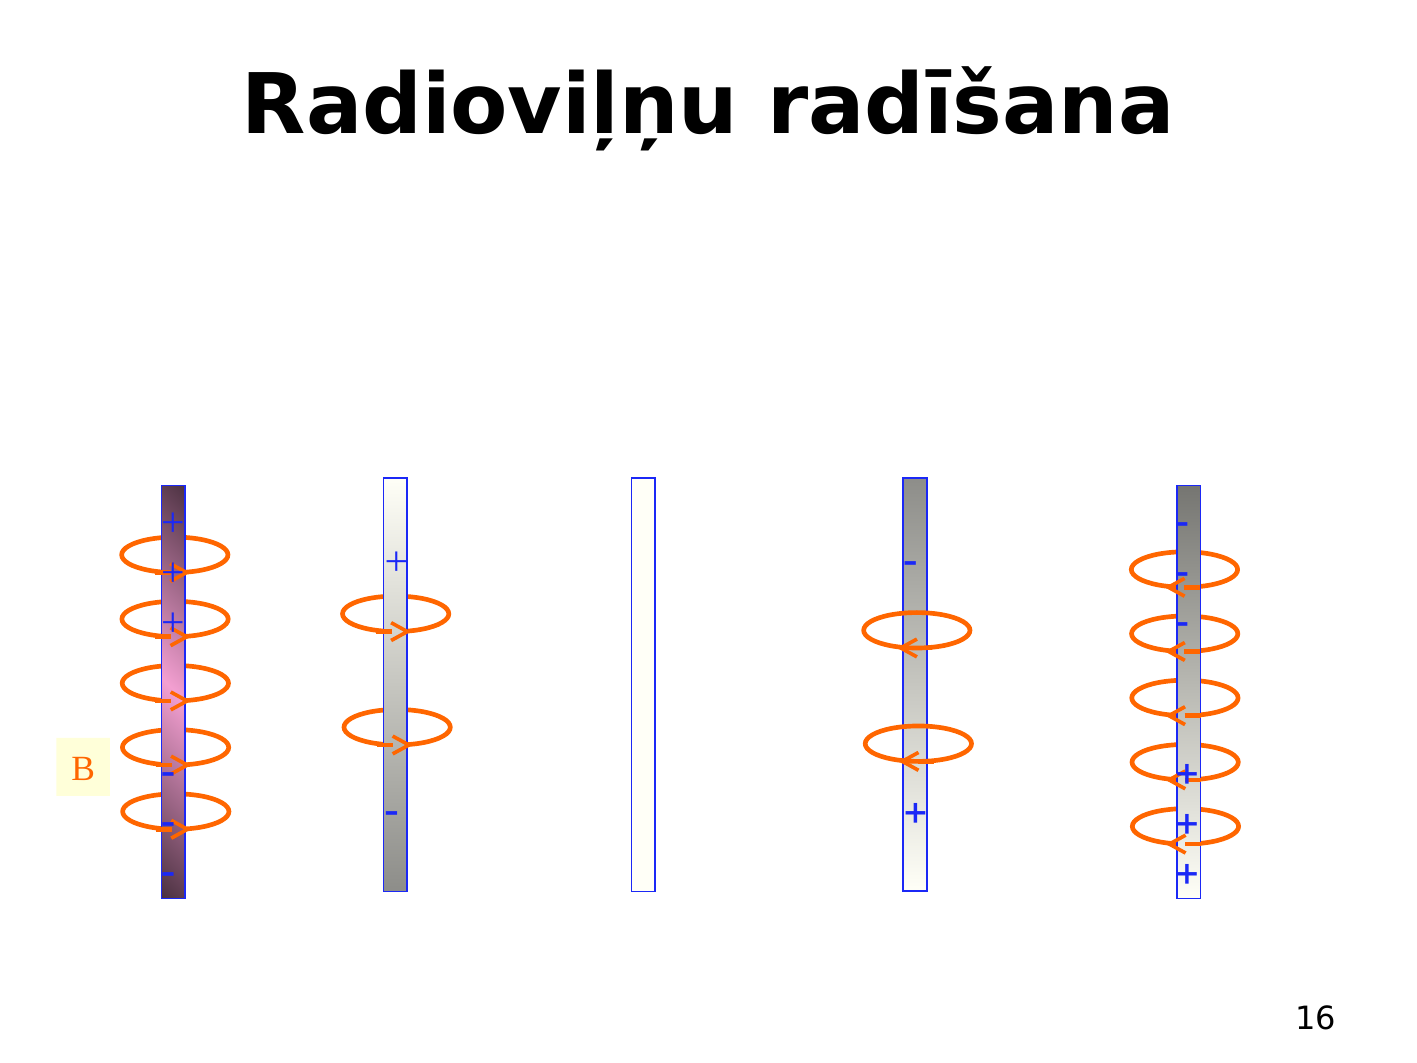

# Radioviļņu radīšana
+



+
+
+









B